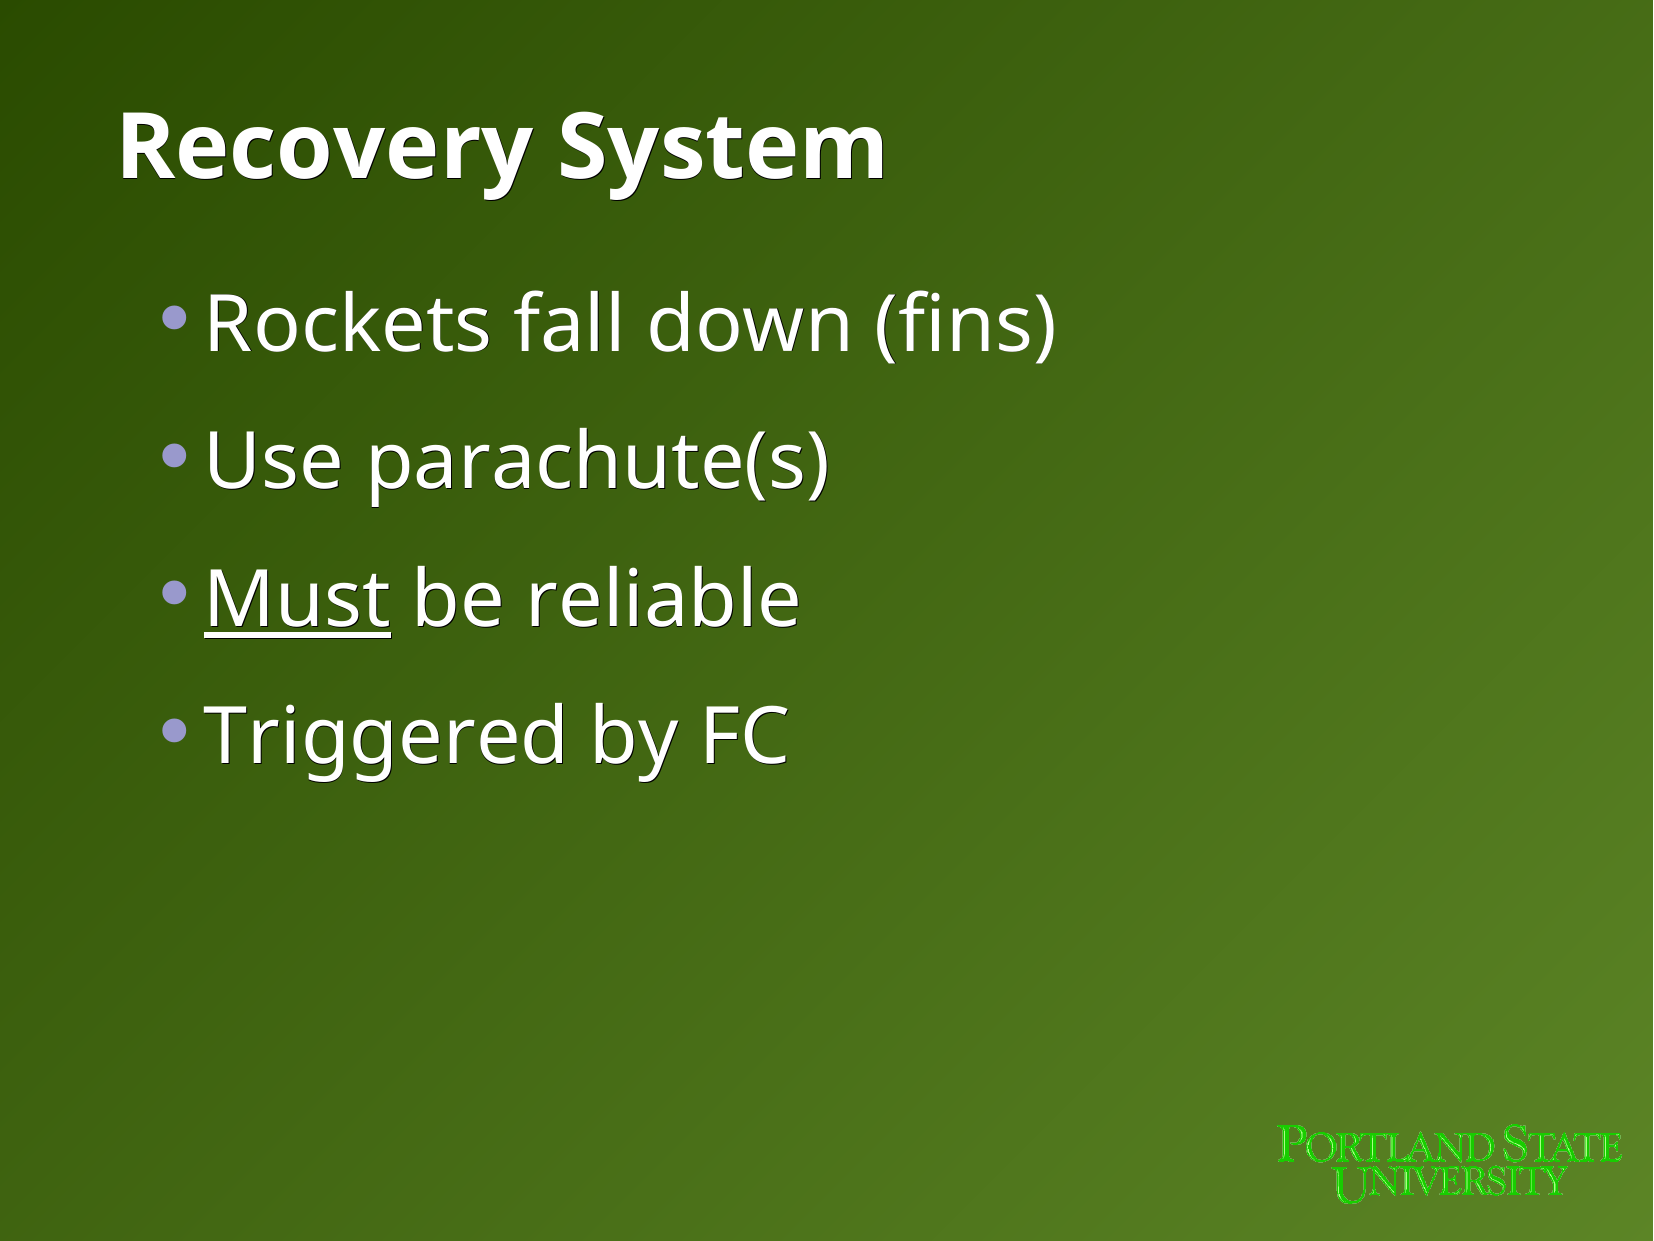

# Recovery System
Rockets fall down (fins)
Use parachute(s)
Must be reliable
Triggered by FC